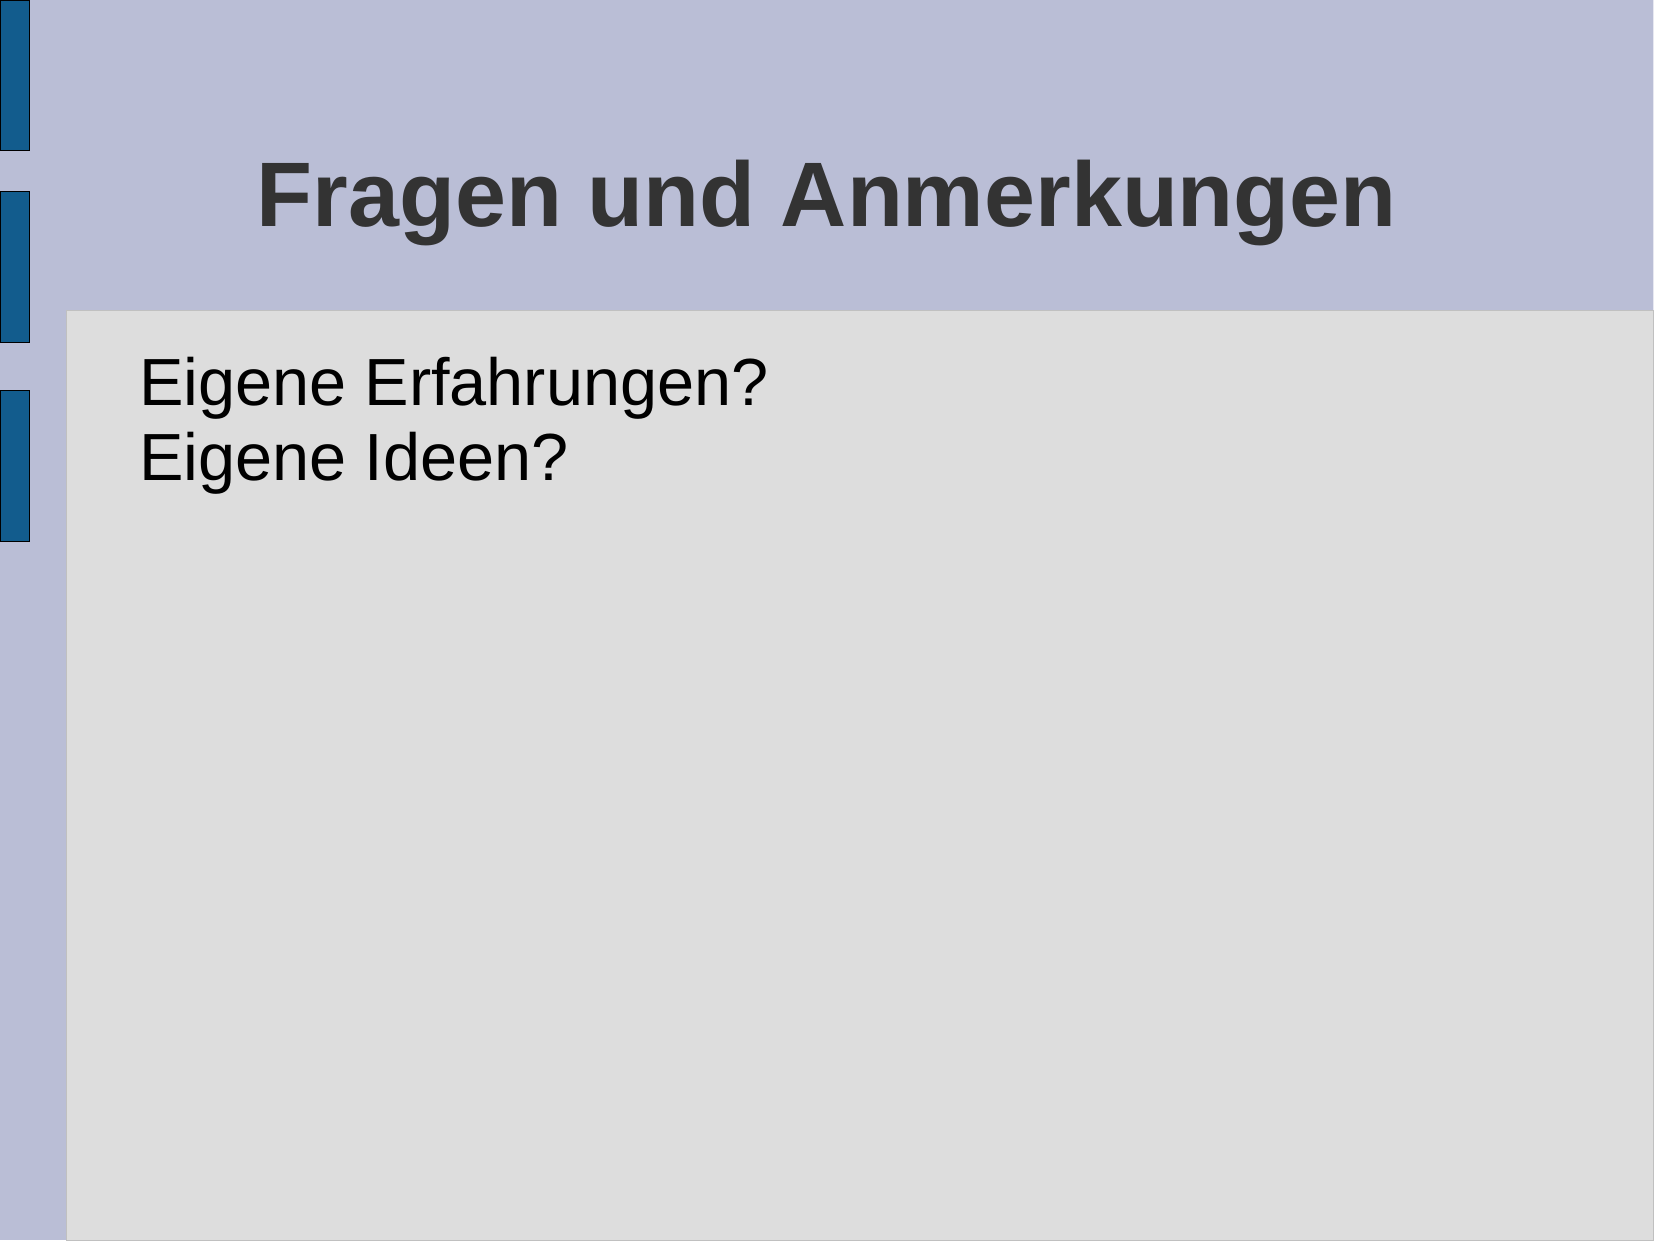

# Fragen und Anmerkungen
Eigene Erfahrungen?
Eigene Ideen?